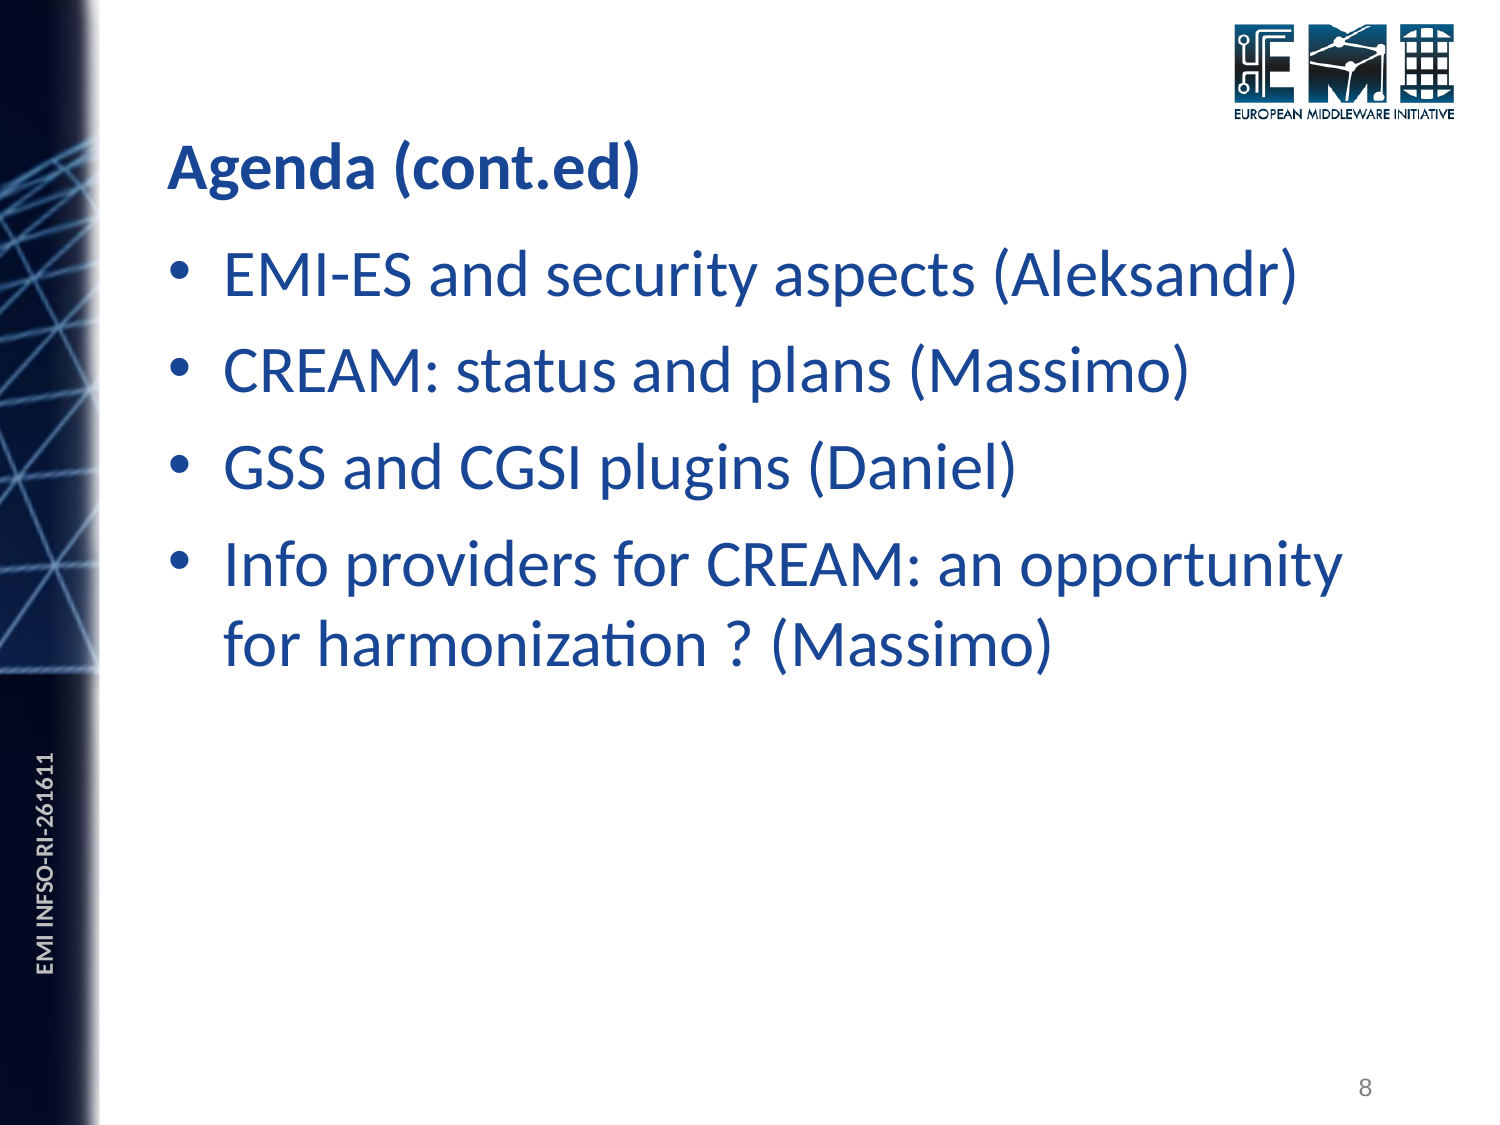

Agenda (cont.ed)
# EMI-ES and security aspects (Aleksandr)
CREAM: status and plans (Massimo)
GSS and CGSI plugins (Daniel)
Info providers for CREAM: an opportunity for harmonization ? (Massimo)